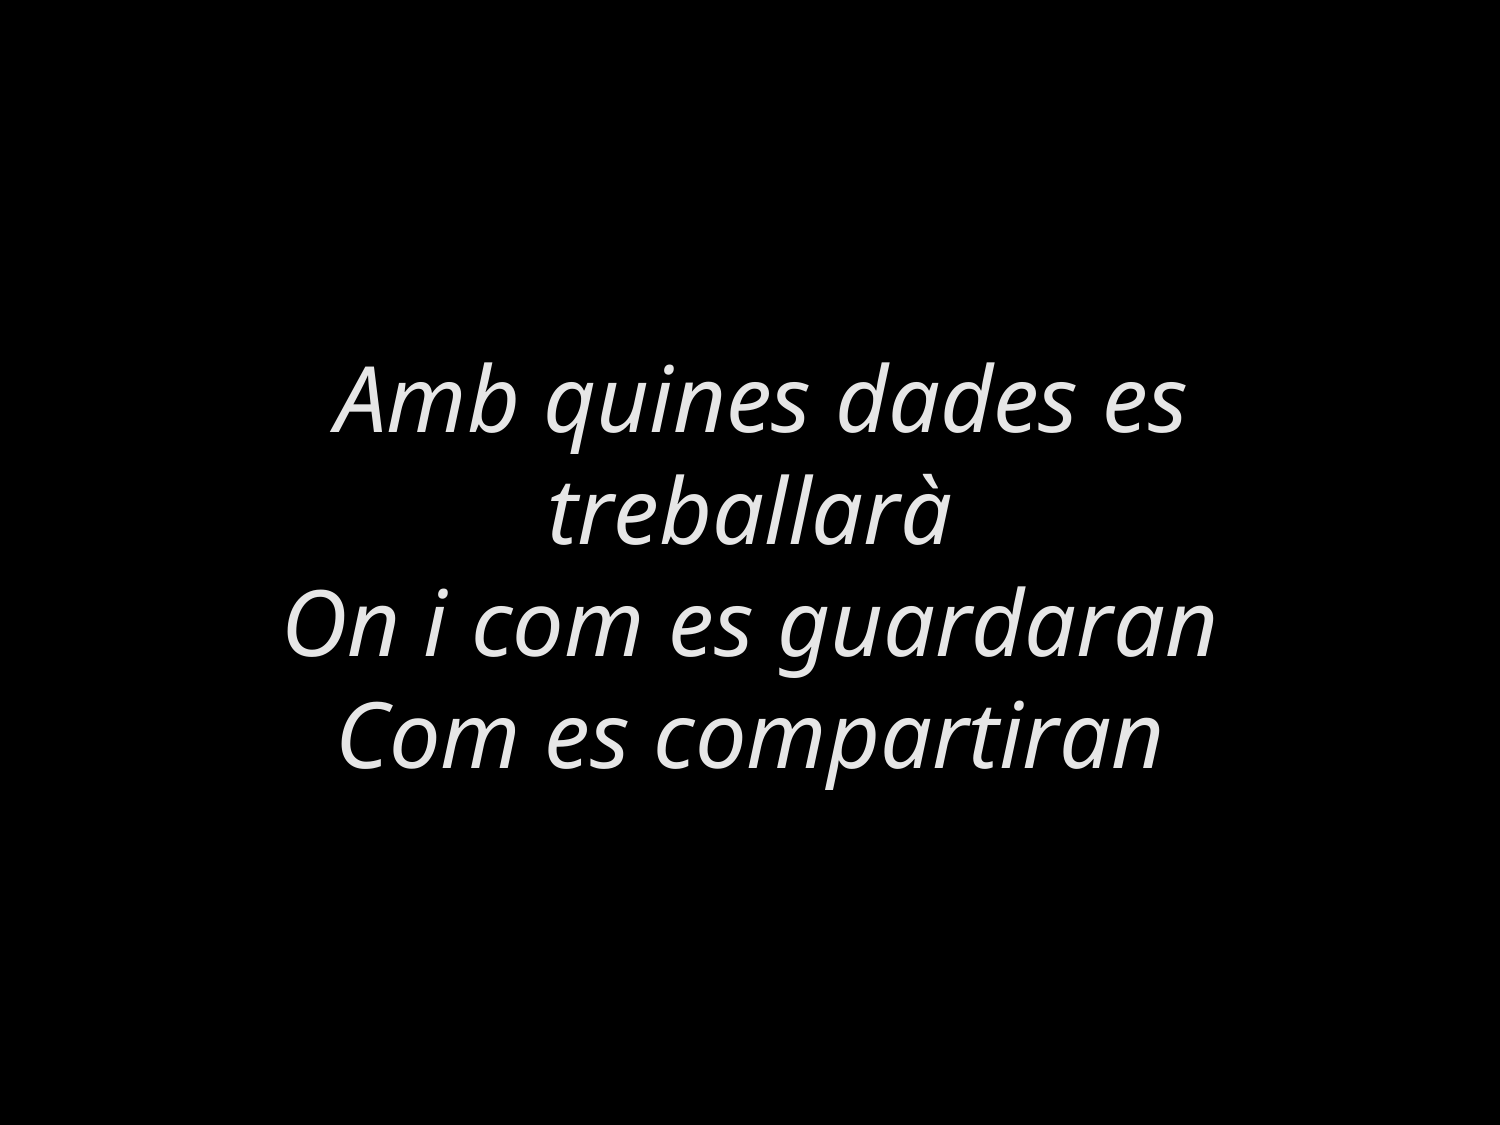

# Amb quines dades es treballarà
On i com es guardaran
Com es compartiran